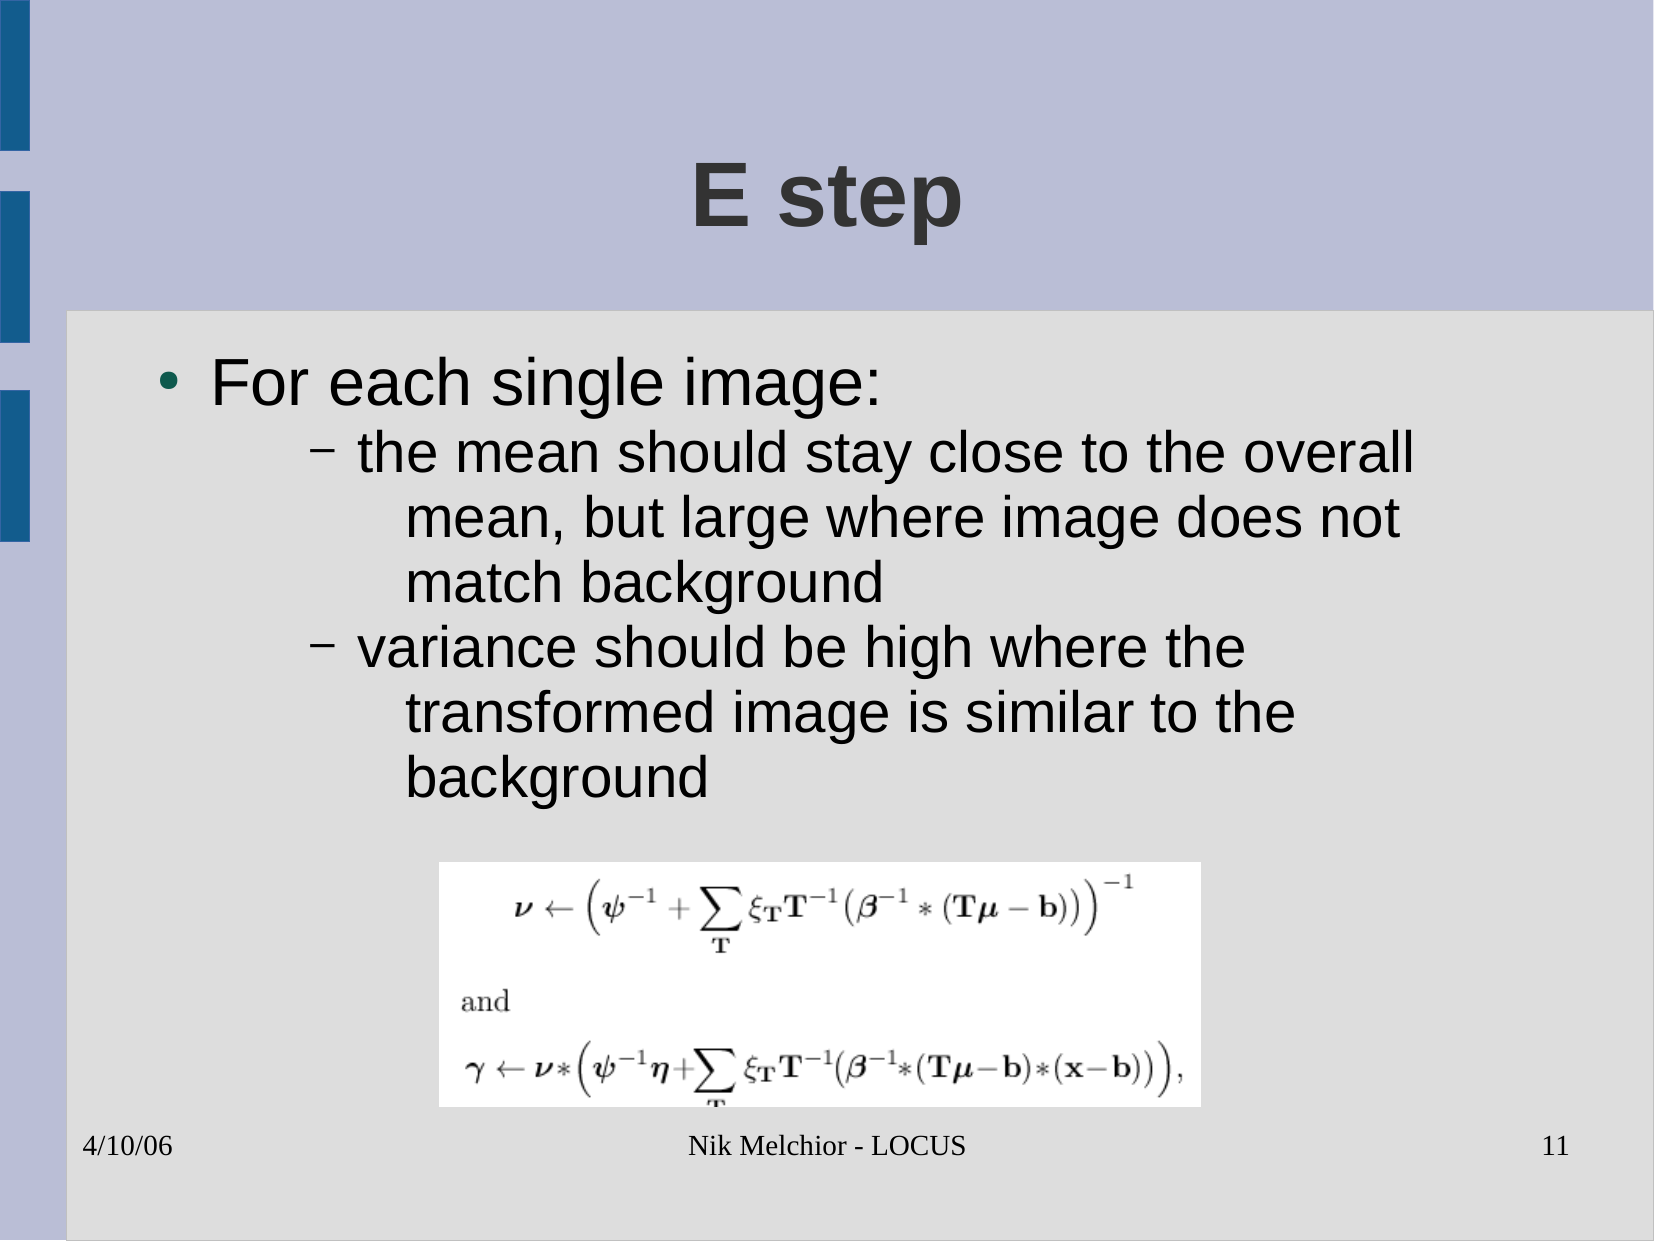

# E step
For each single image:
the mean should stay close to the overall mean, but large where image does not match background
variance should be high where the transformed image is similar to the background
4/10/06
Nik Melchior - LOCUS
11